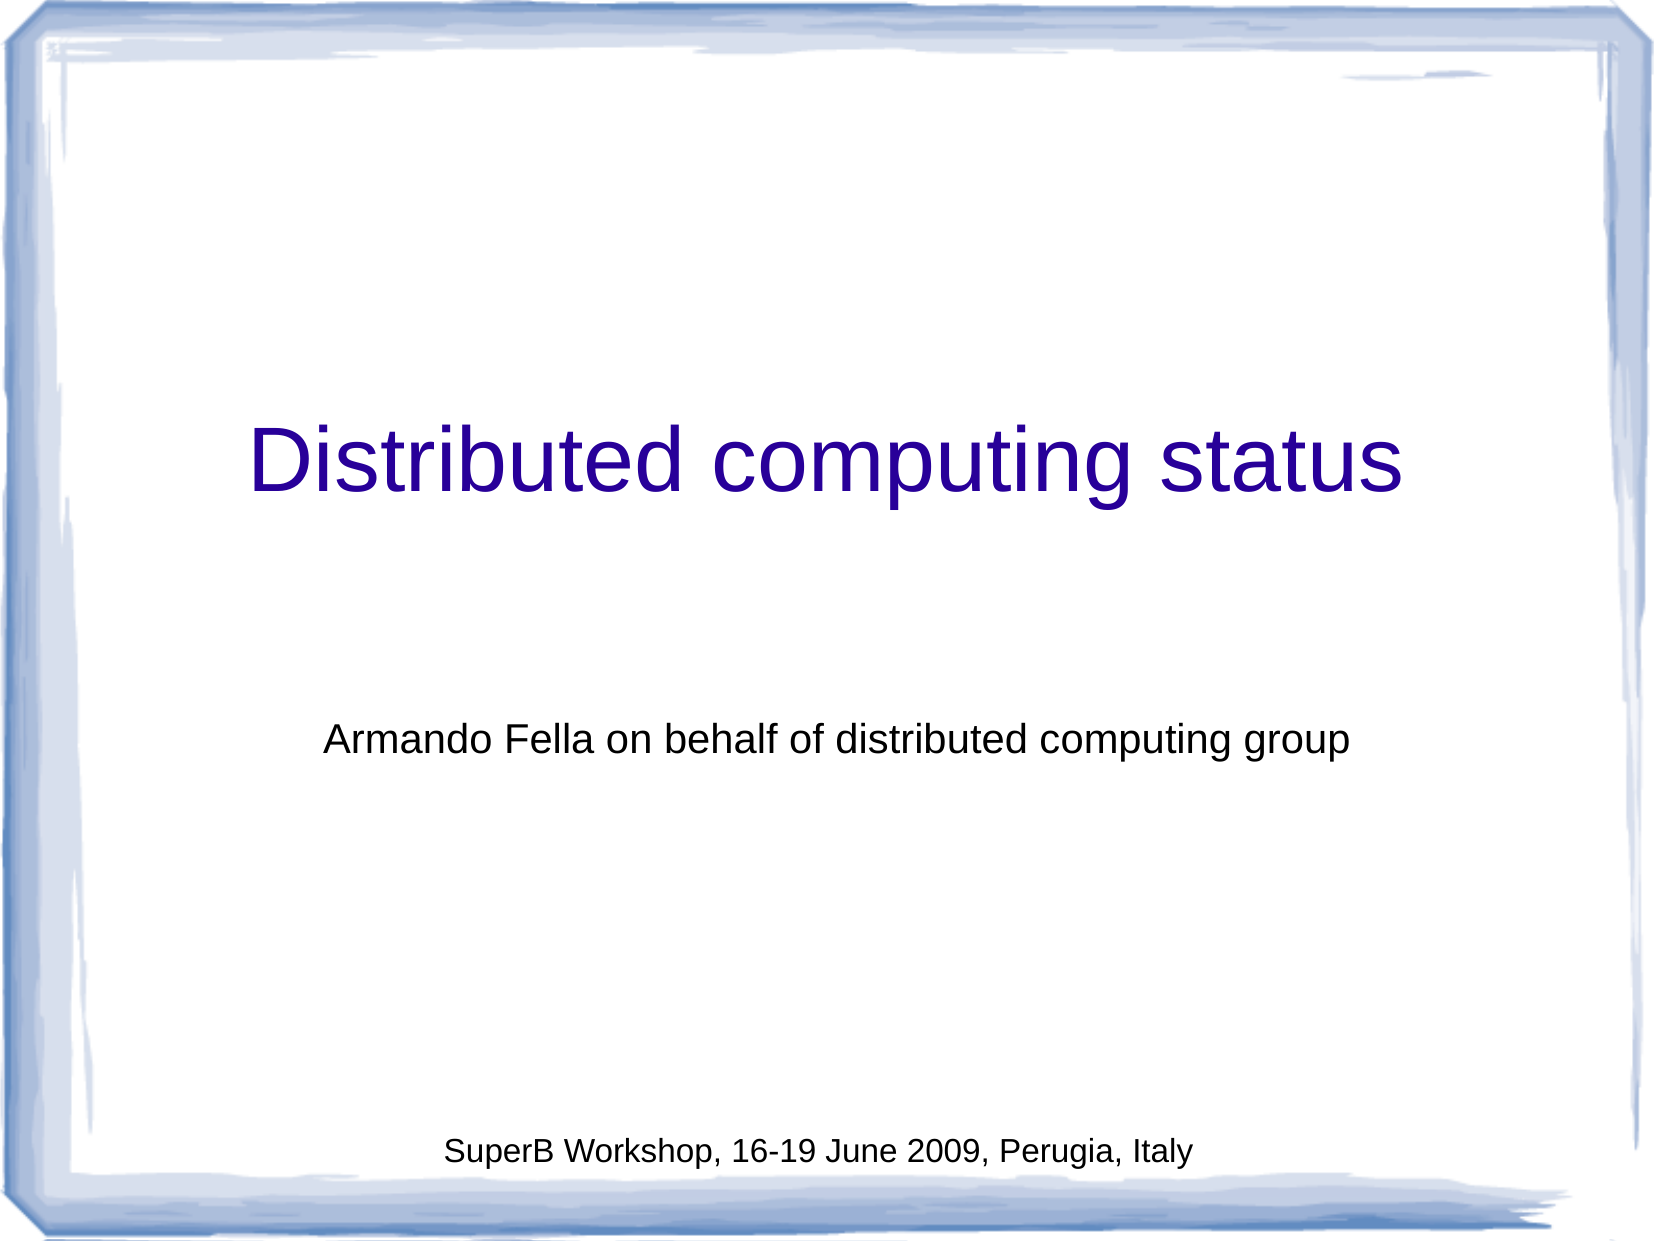

# Distributed computing status
Armando Fella on behalf of distributed computing group
SuperB Workshop, 16-19 June 2009, Perugia, Italy